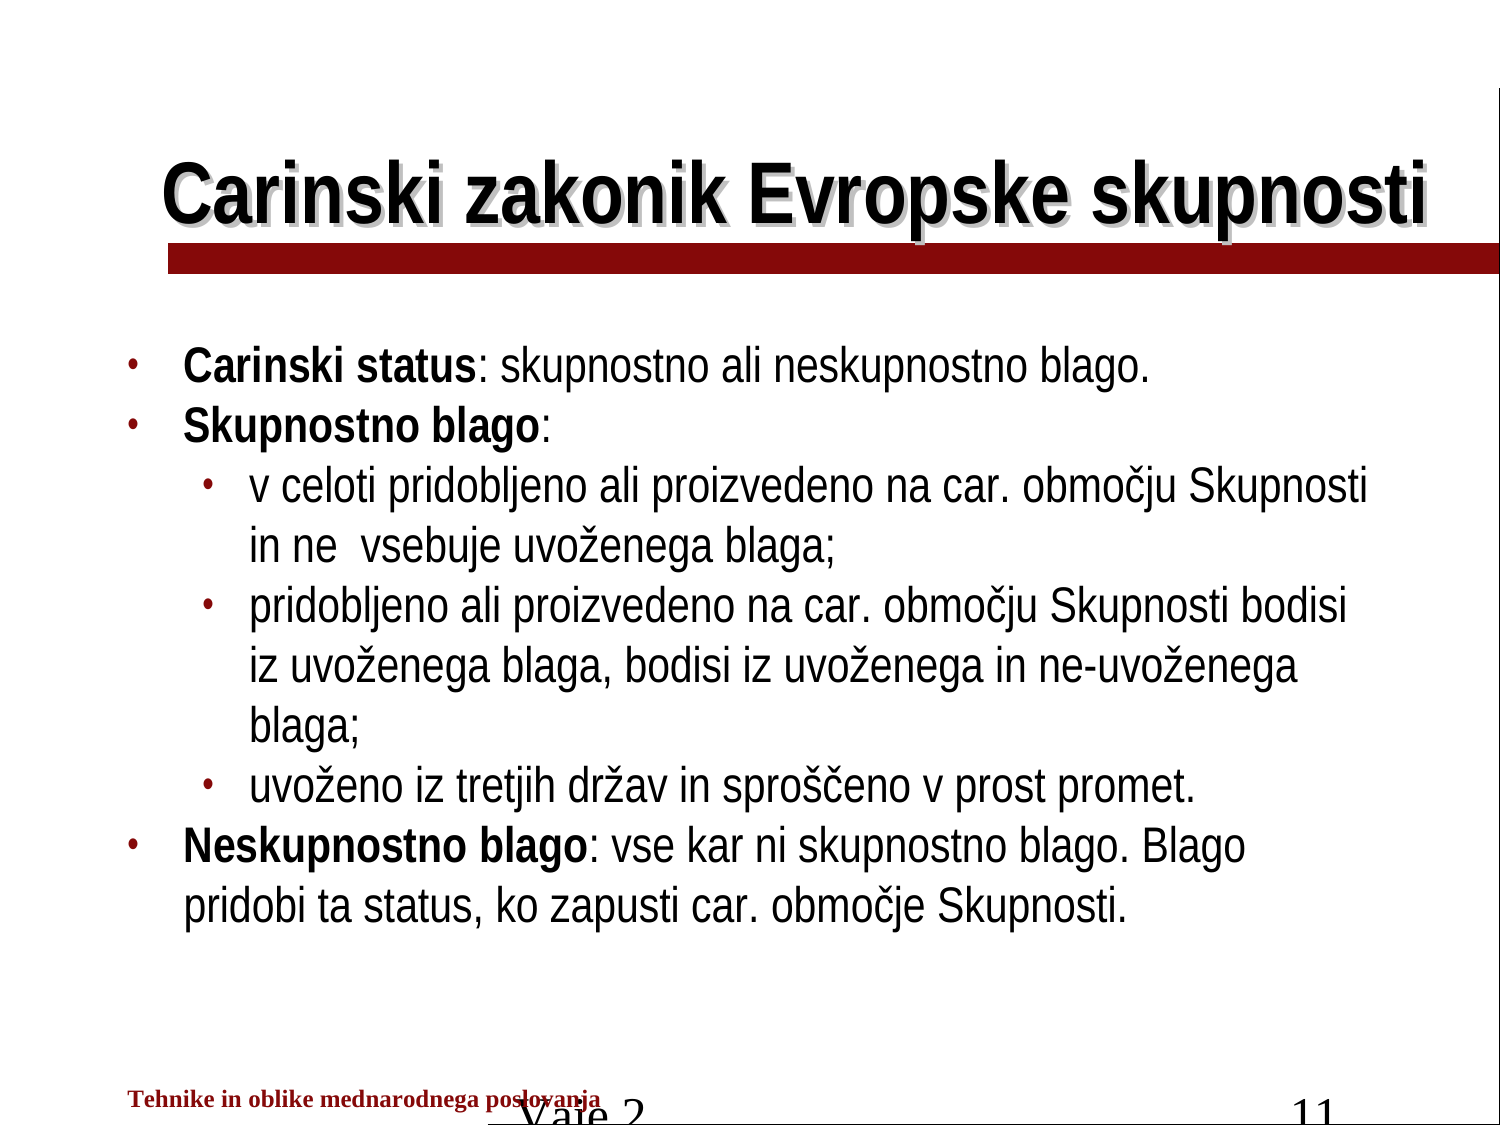

Carinski zakonik Evropske skupnosti
# Carinski status: skupnostno ali neskupnostno blago.
Skupnostno blago:
v celoti pridobljeno ali proizvedeno na car. območju Skupnosti in ne vsebuje uvoženega blaga;
pridobljeno ali proizvedeno na car. območju Skupnosti bodisi iz uvoženega blaga, bodisi iz uvoženega in ne-uvoženega blaga;
uvoženo iz tretjih držav in sproščeno v prost promet.
Neskupnostno blago: vse kar ni skupnostno blago. Blago pridobi ta status, ko zapusti car. območje Skupnosti.
Vaje 1
11